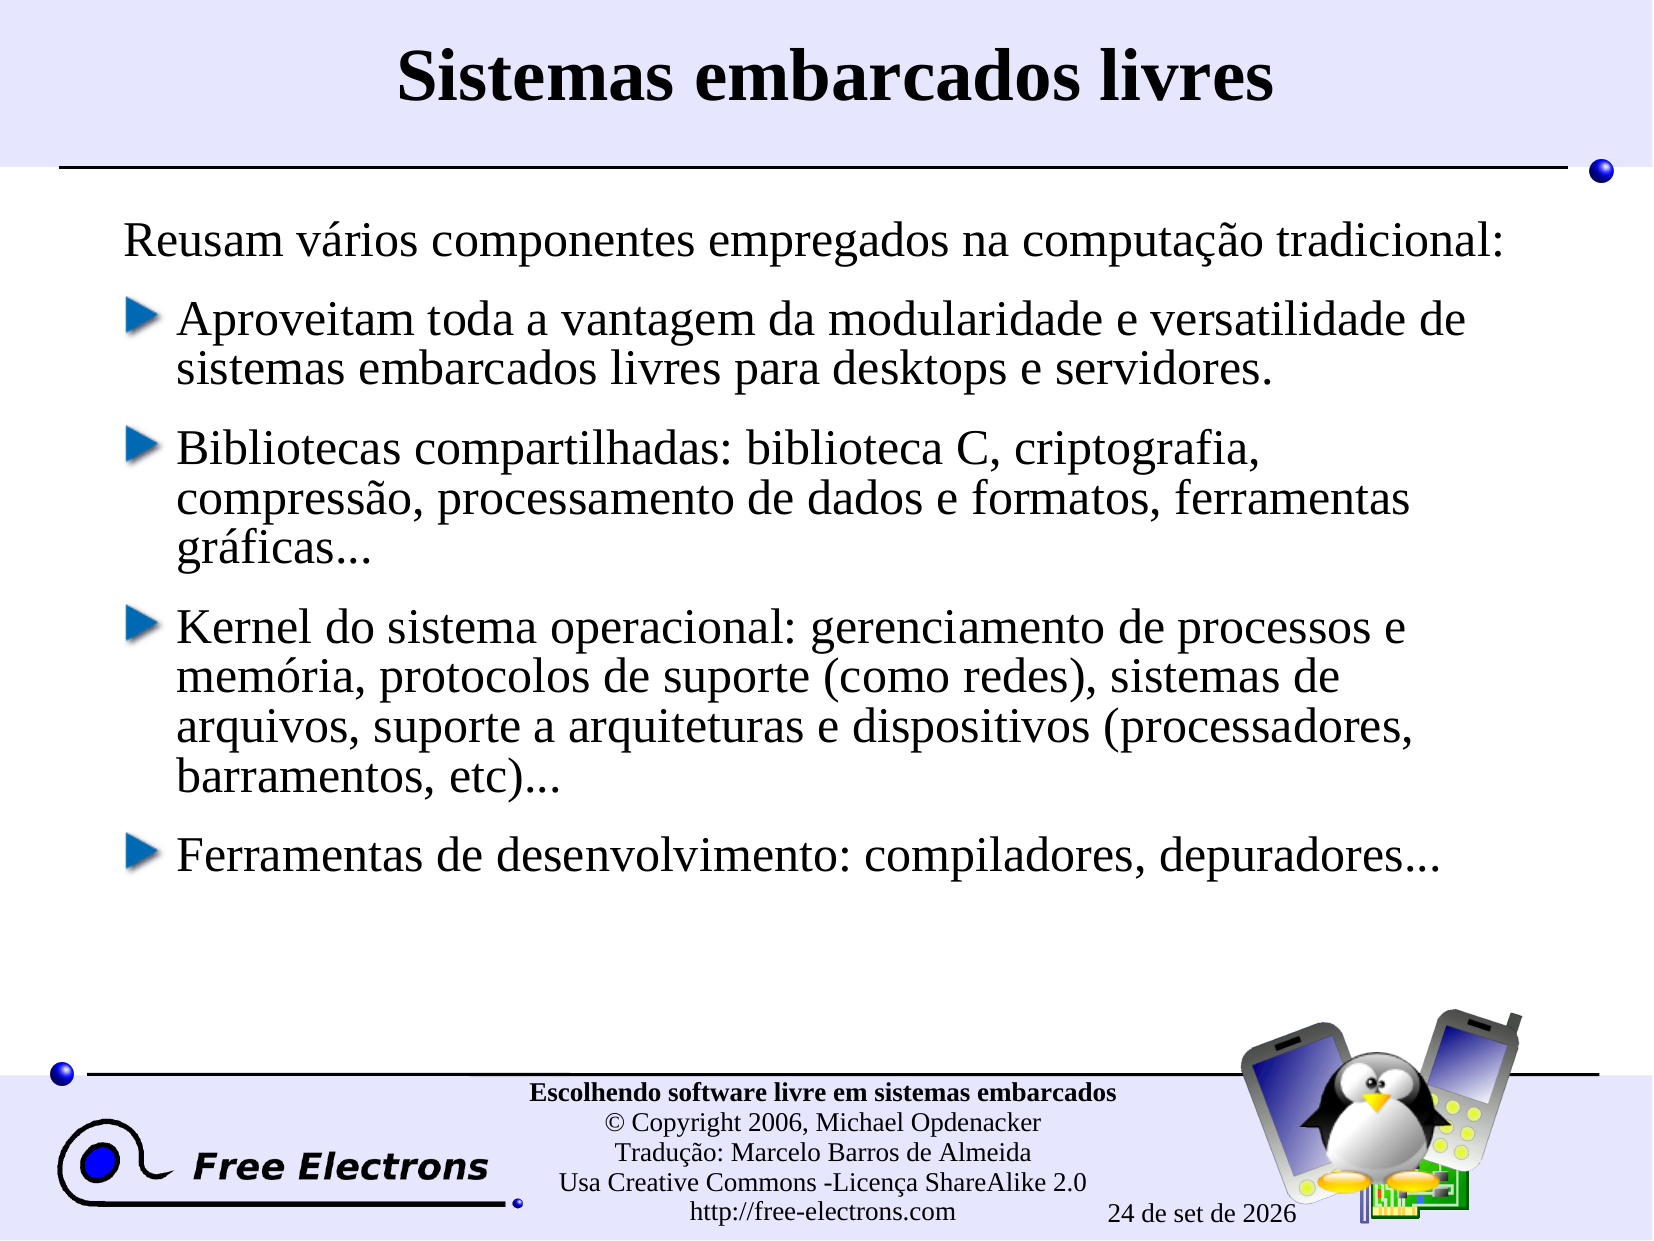

# Sistemas embarcados livres
Reusam vários componentes empregados na computação tradicional:
Aproveitam toda a vantagem da modularidade e versatilidade de sistemas embarcados livres para desktops e servidores.
Bibliotecas compartilhadas: biblioteca C, criptografia, compressão, processamento de dados e formatos, ferramentas gráficas...
Kernel do sistema operacional: gerenciamento de processos e memória, protocolos de suporte (como redes), sistemas de arquivos, suporte a arquiteturas e dispositivos (processadores, barramentos, etc)...
Ferramentas de desenvolvimento: compiladores, depuradores...